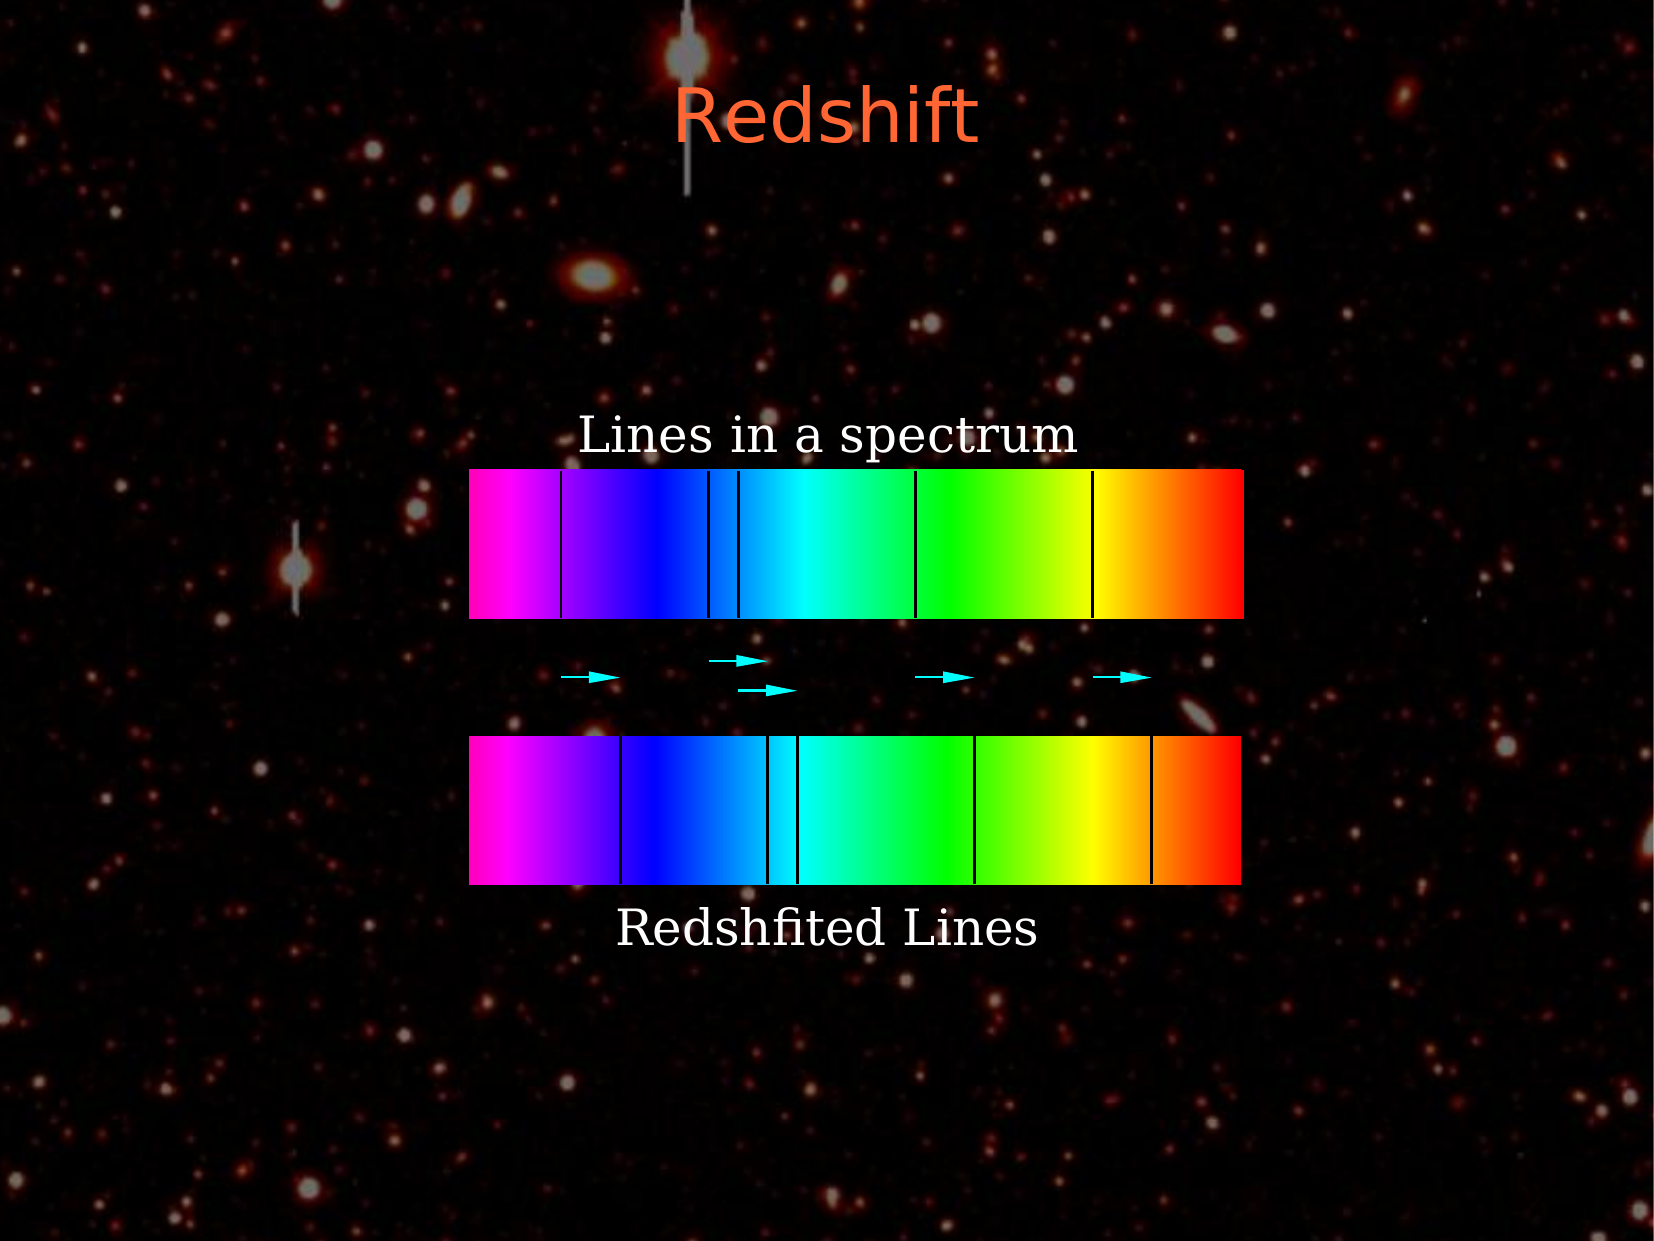

Redshift
Lines in a spectrum
Redshfited Lines